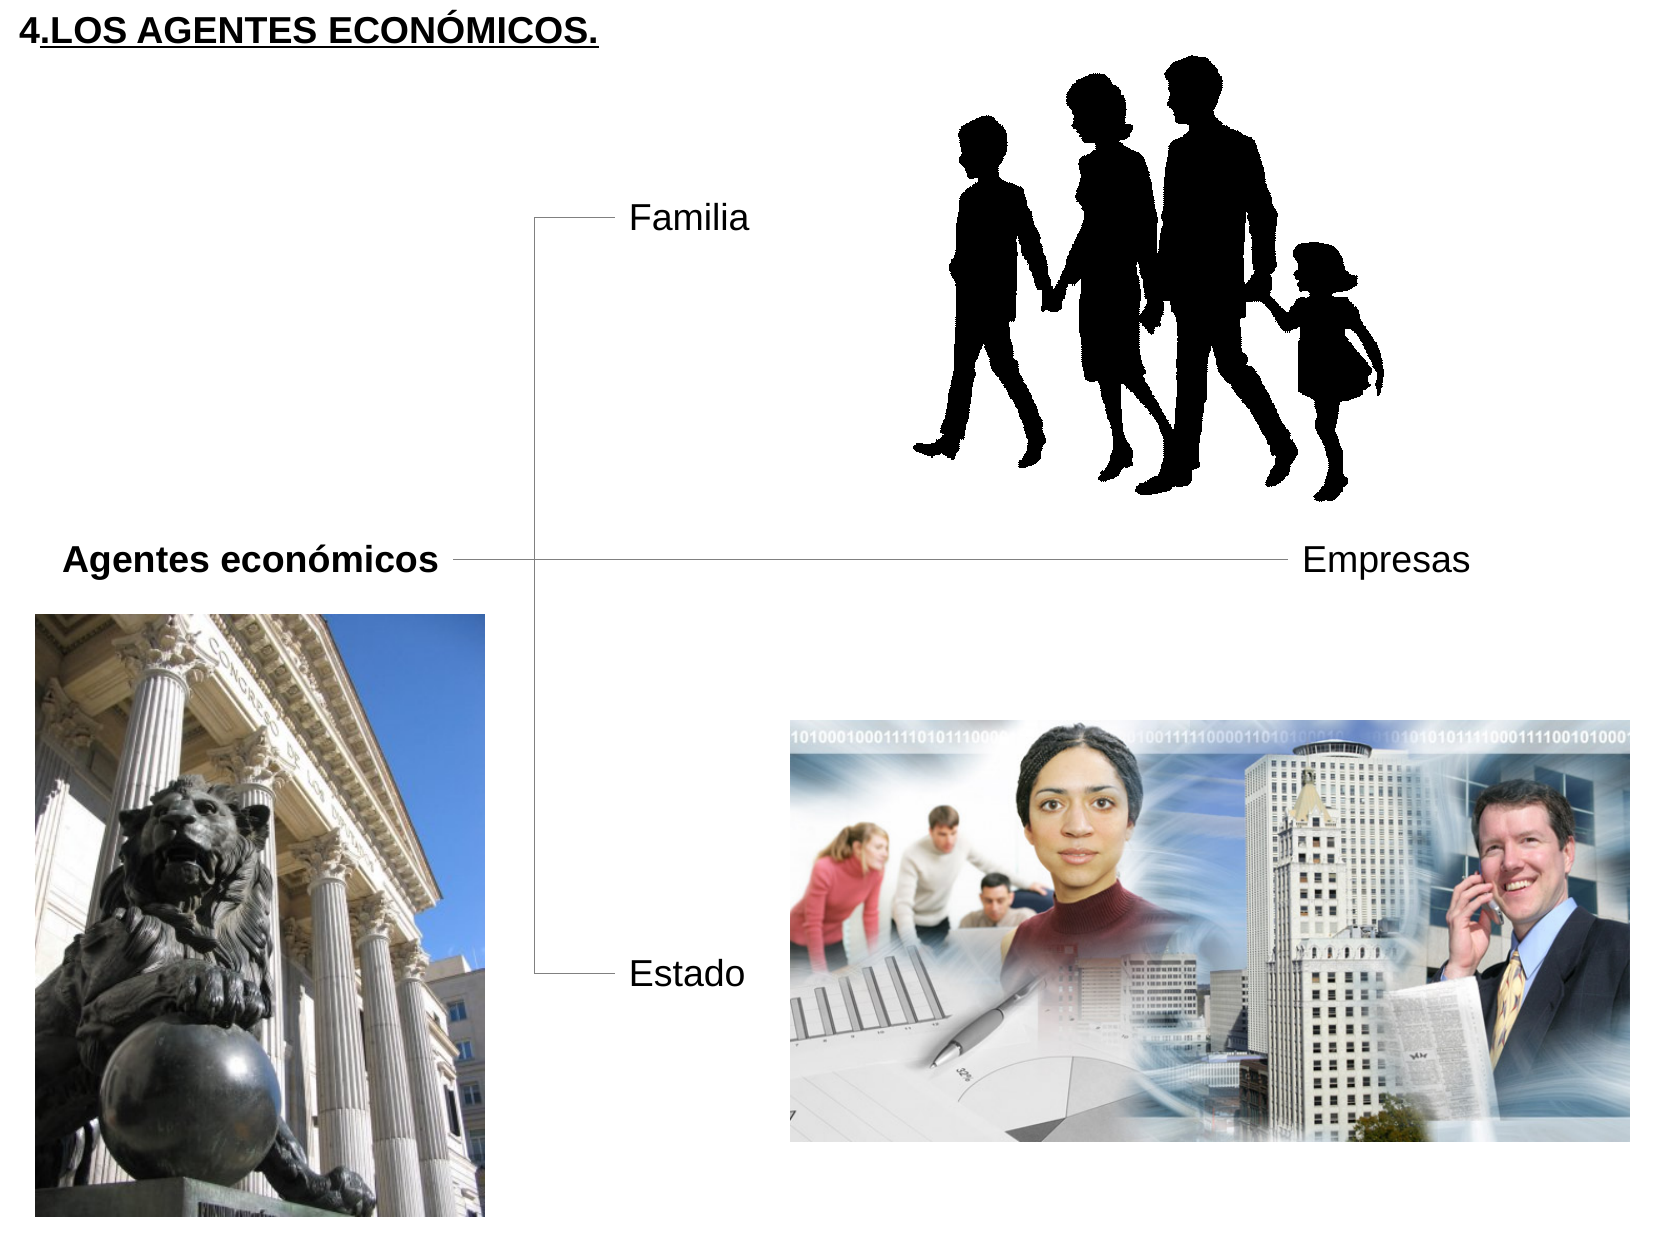

4.LOS AGENTES ECONÓMICOS.
Familia
Agentes económicos
Empresas
Estado